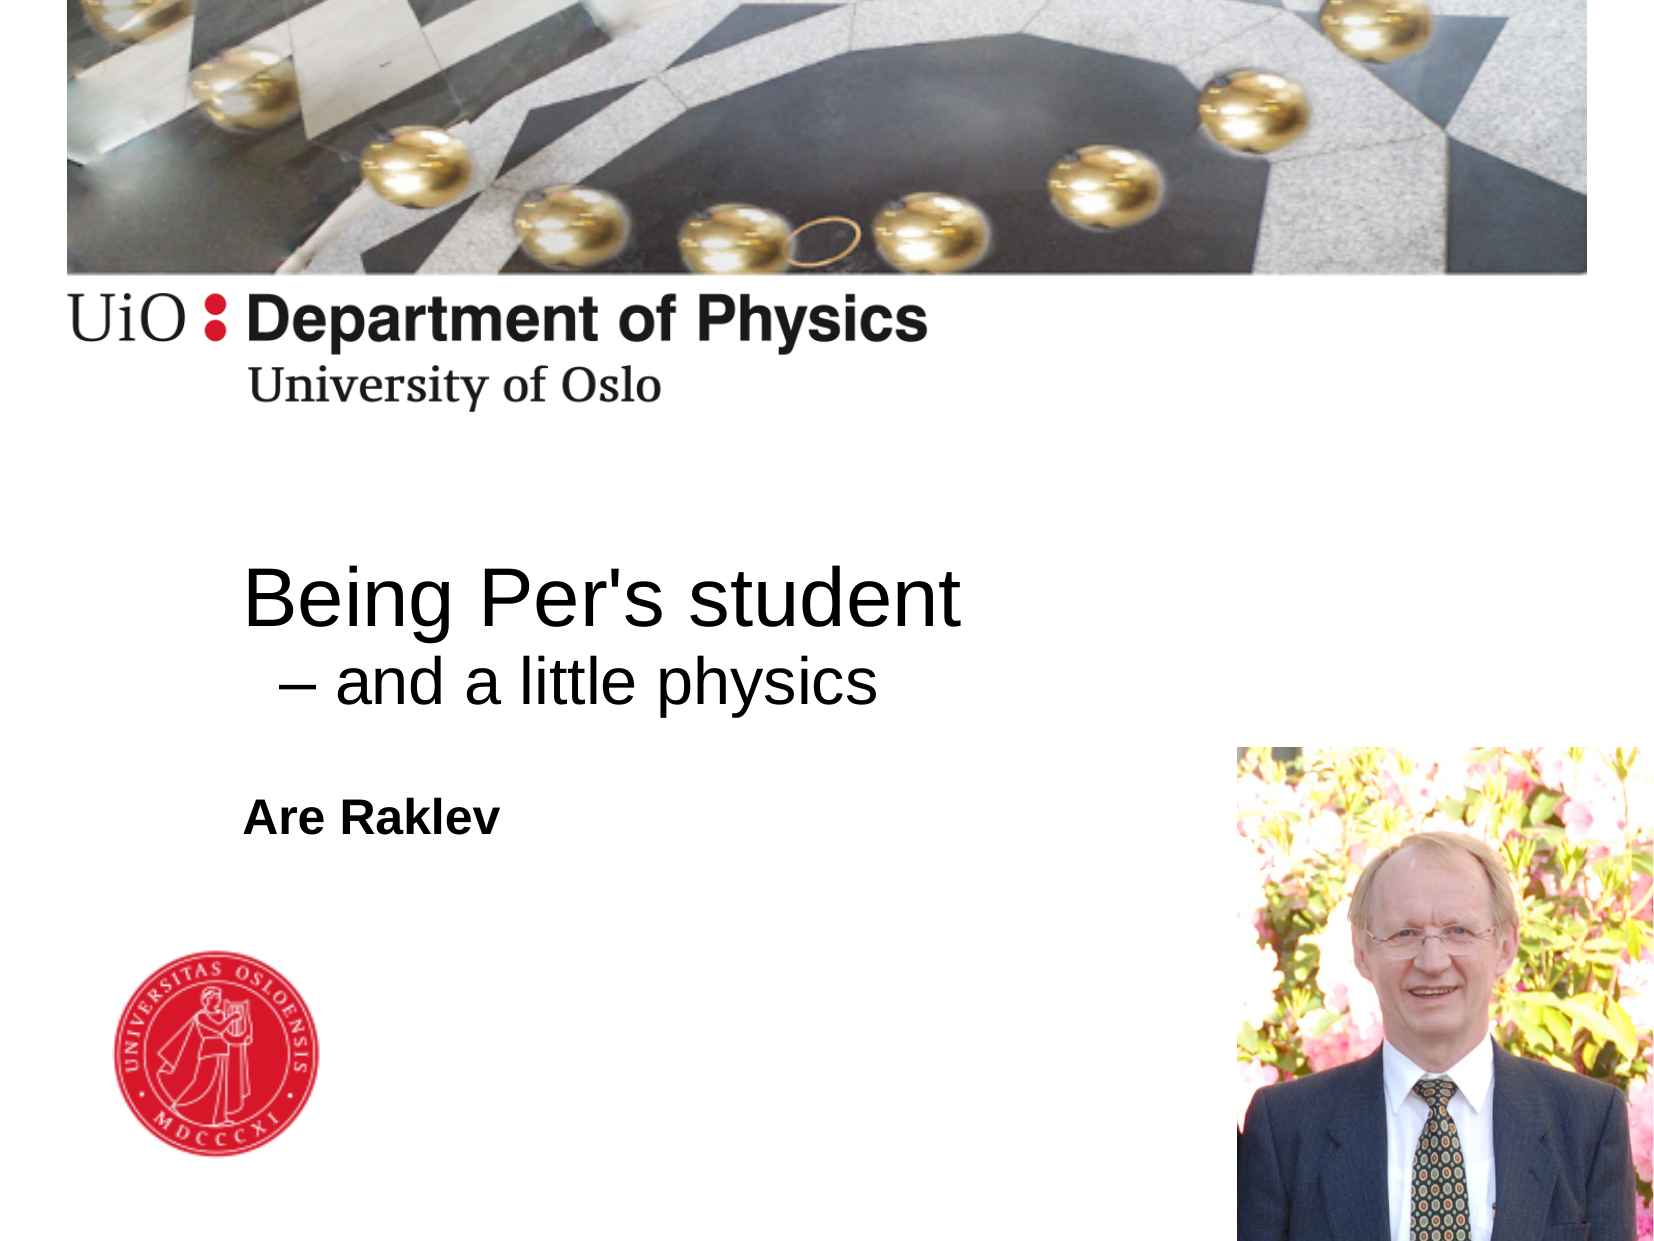

Being Per's student
 – and a little physics
# Are Raklev